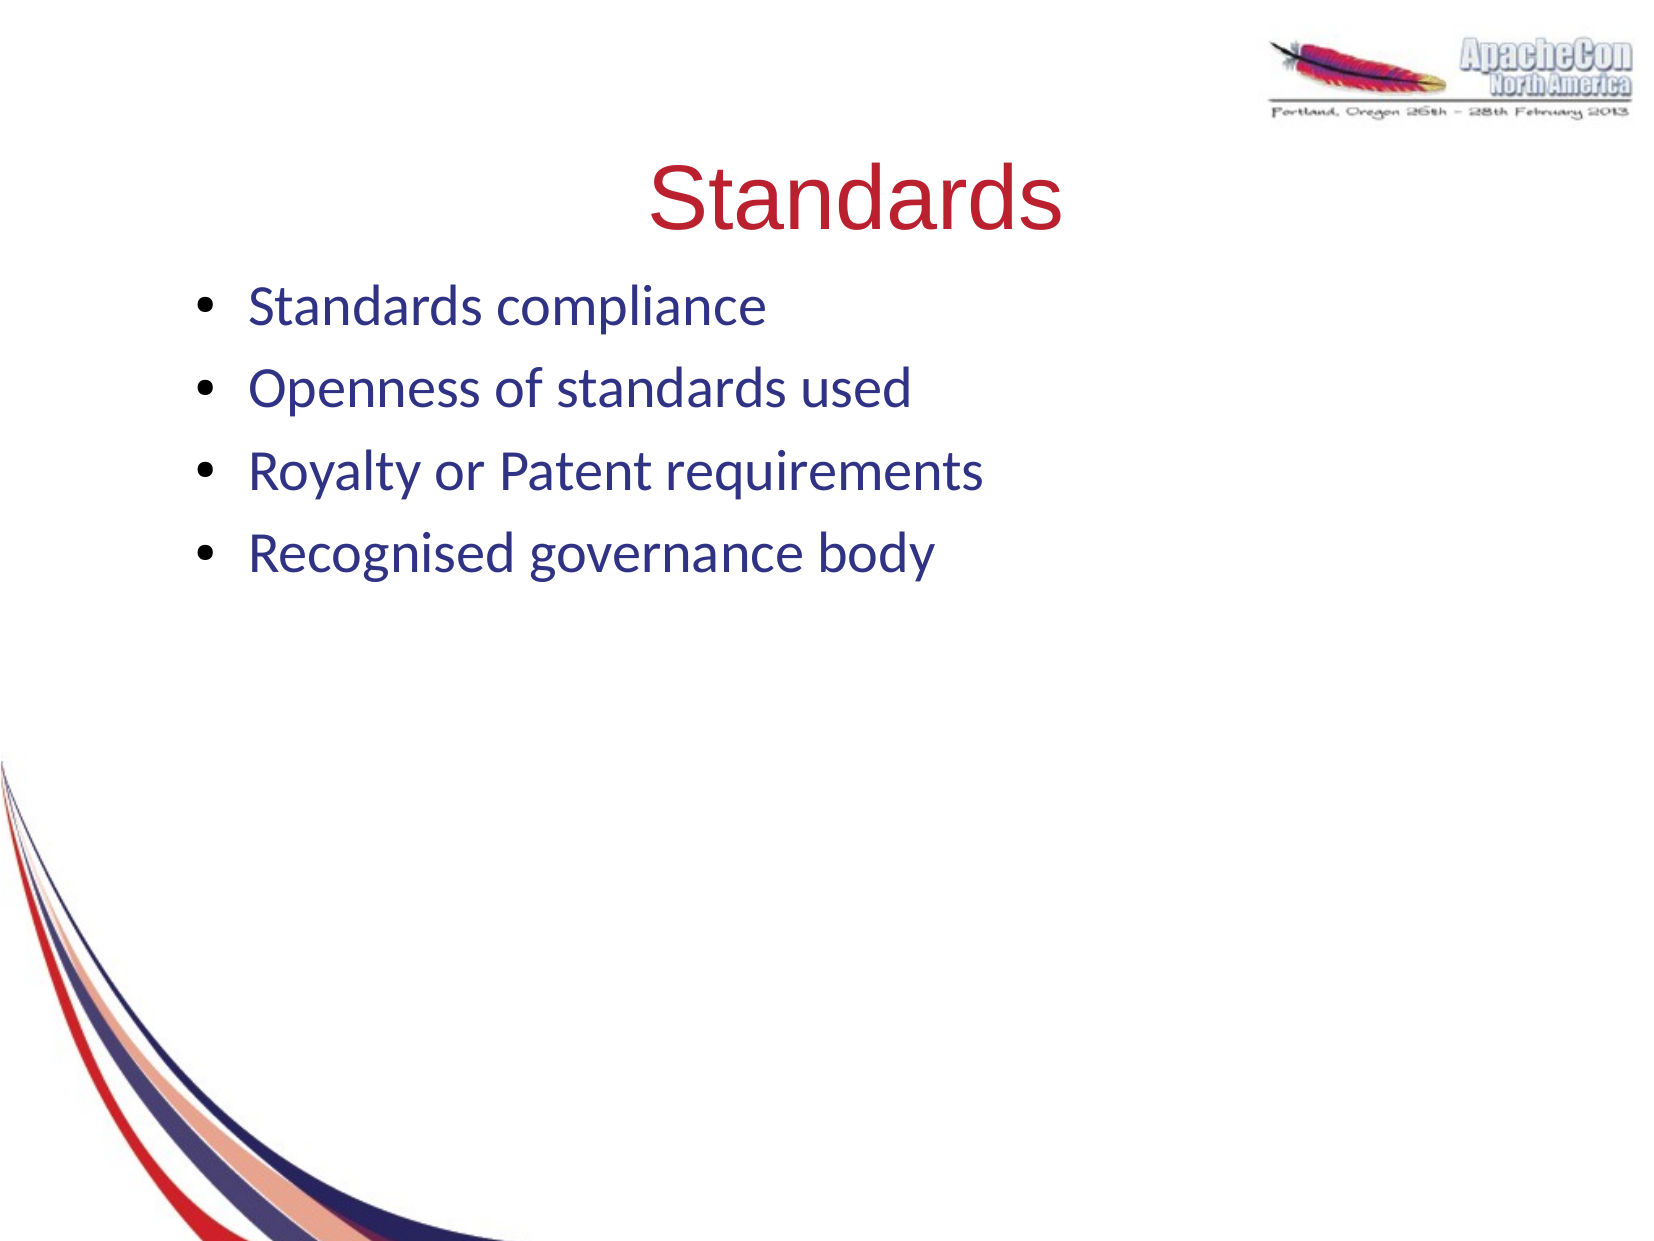

# Standards
Standards compliance
Openness of standards used
Royalty or Patent requirements
Recognised governance body